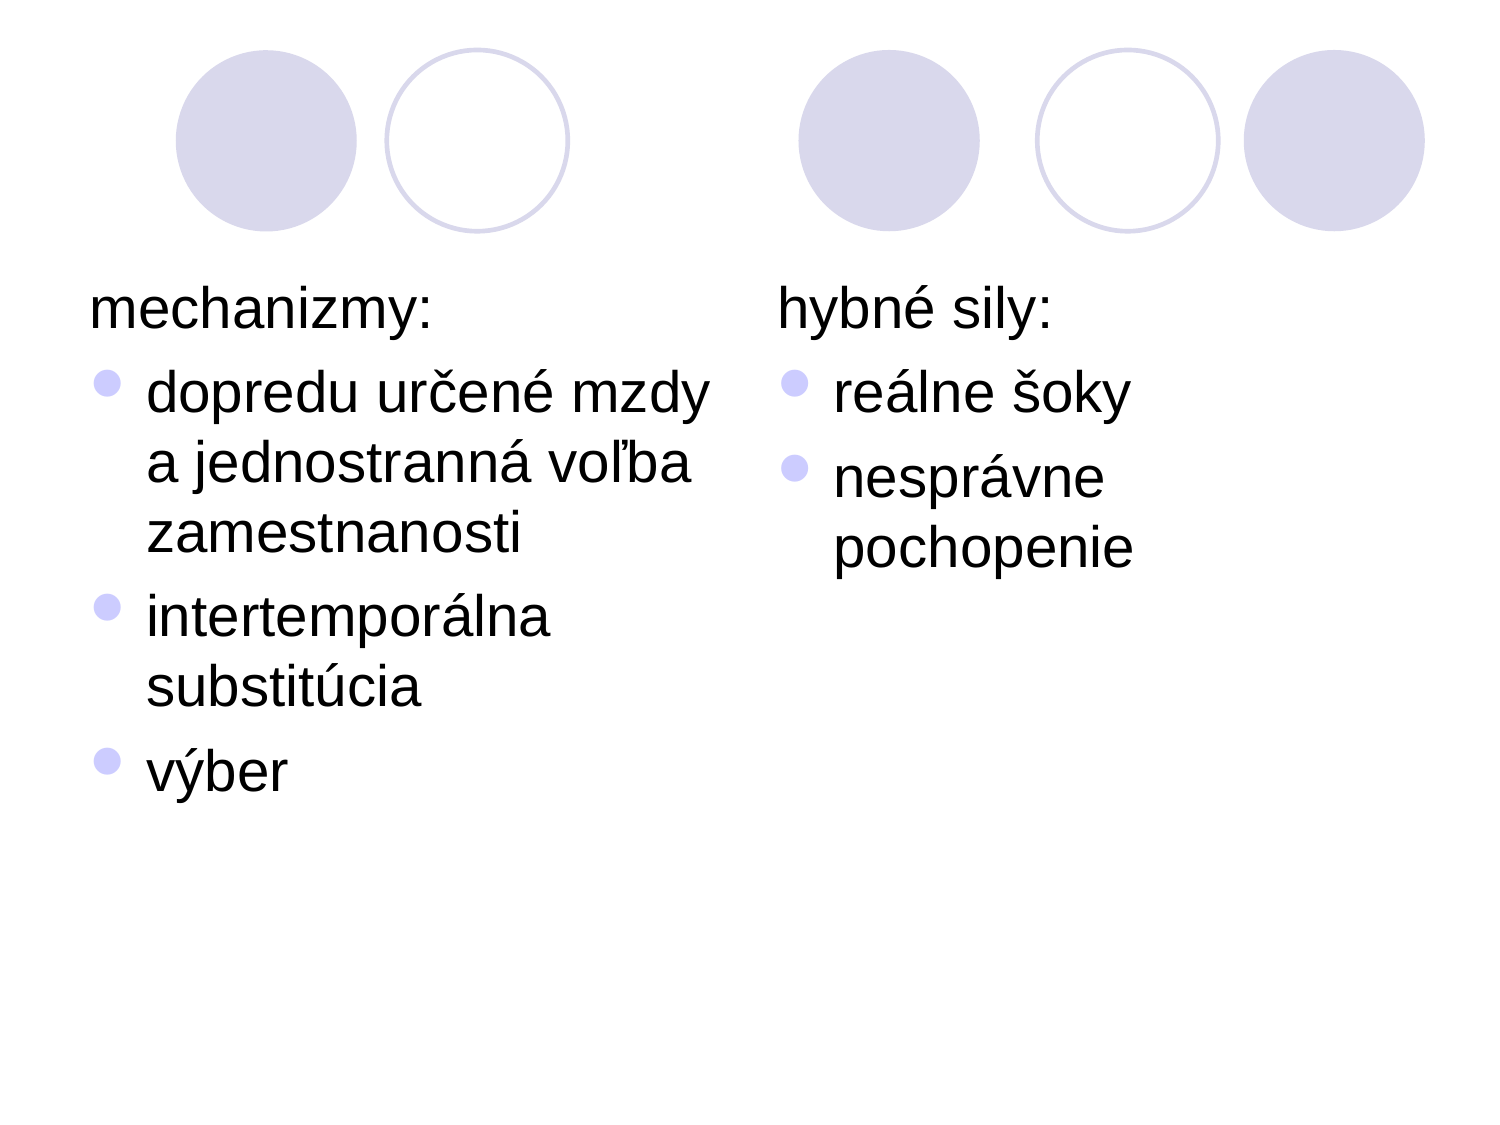

#
mechanizmy:
dopredu určené mzdy a jednostranná voľba zamestnanosti
intertemporálna substitúcia
výber
hybné sily:
reálne šoky
nesprávne pochopenie